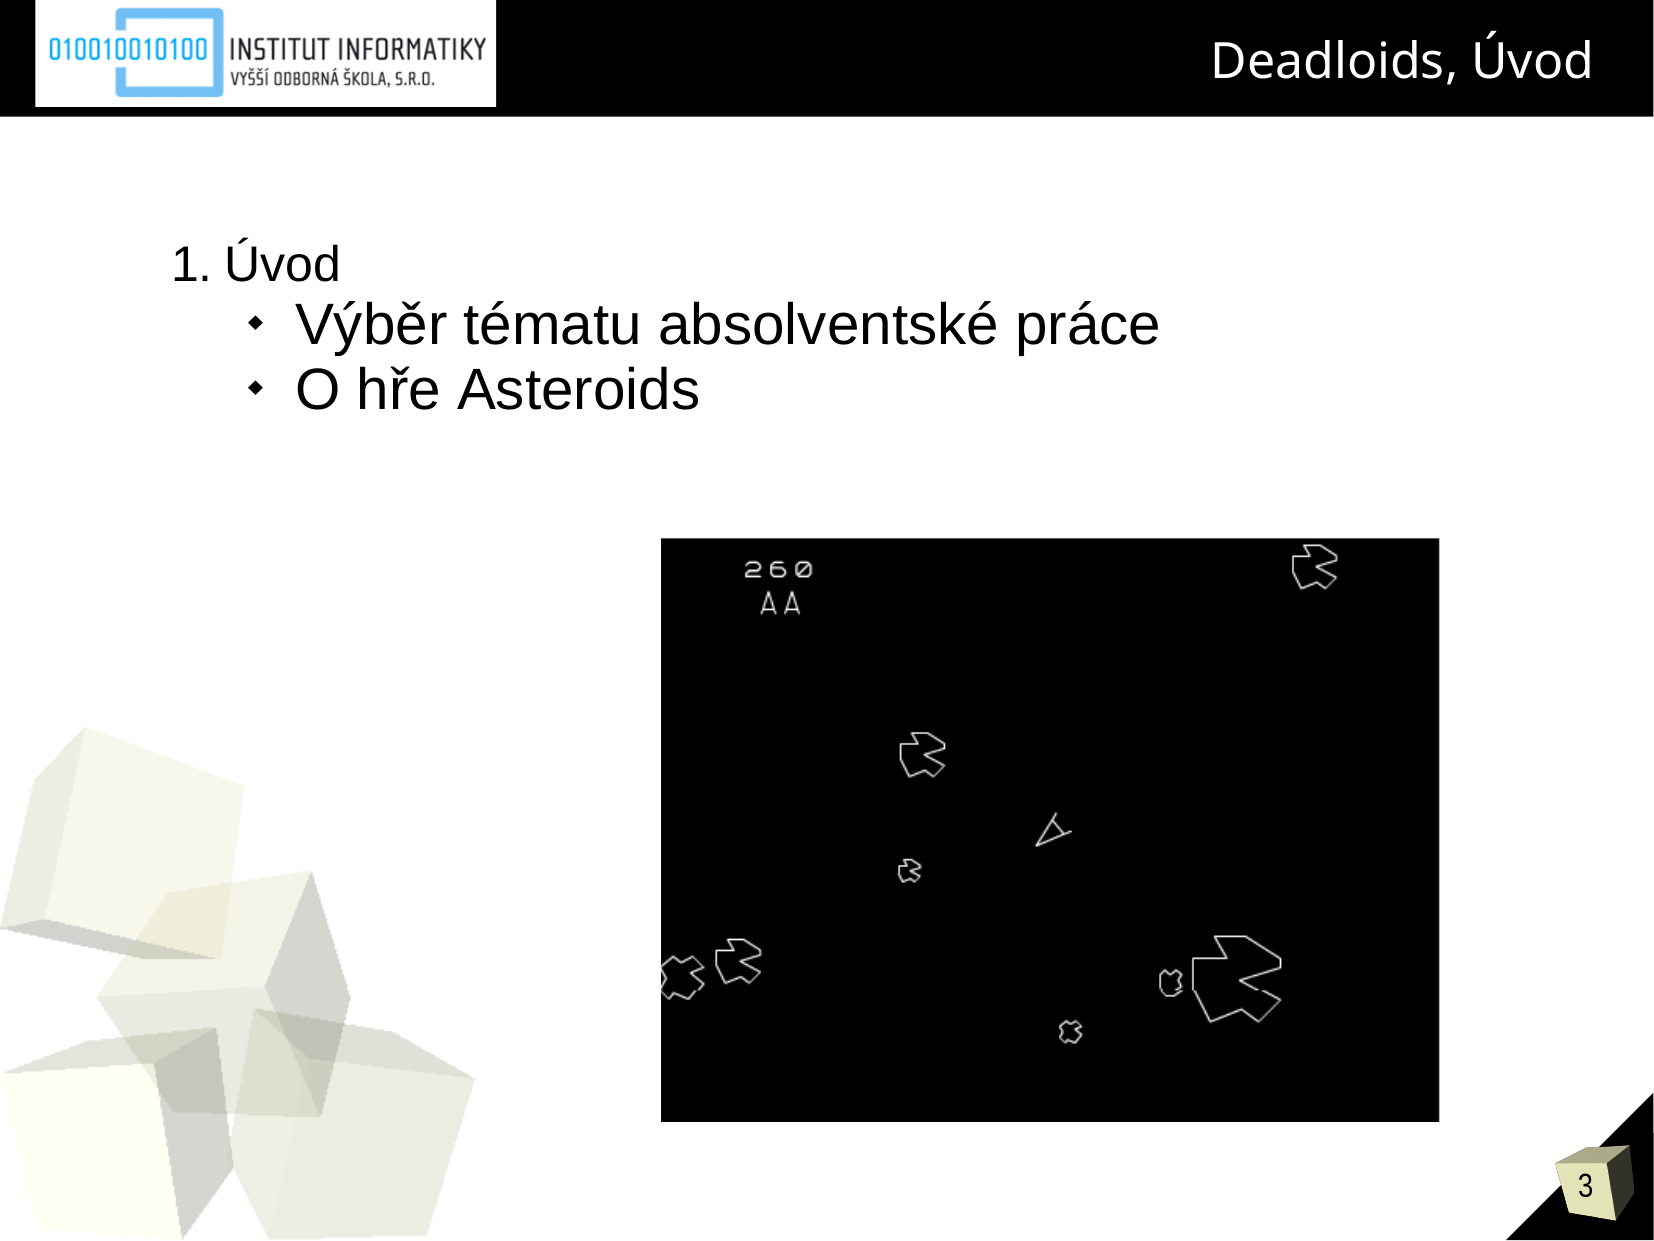

# Deadloids, Úvod
Úvod
Výběr tématu absolventské práce
O hře Asteroids